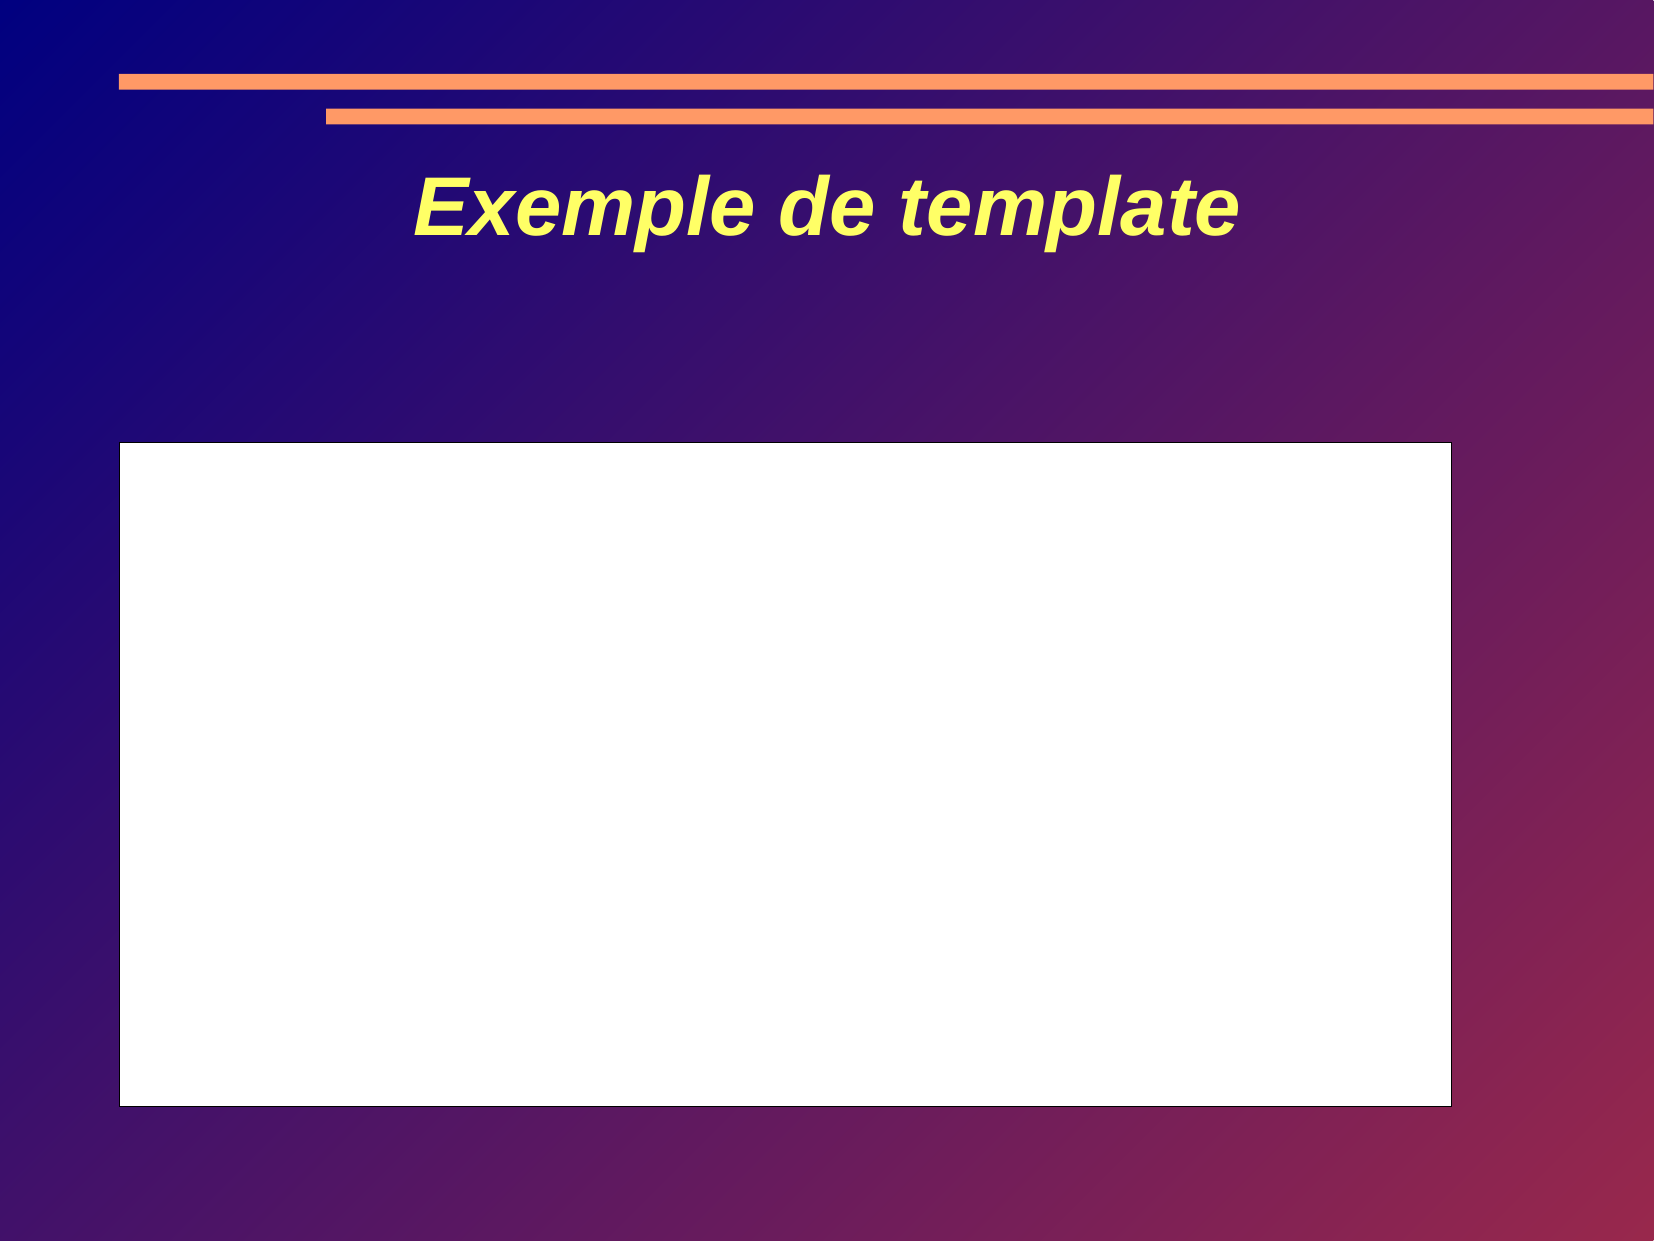

# Exemple de template
	class TSociete<T>
	{
		int	m_nbElements;
		T	m_Chef;
		...
		T get_chef()
		{
			return m_Chef;
		}
	}
	// Utilisation :
	TSociete<CEmploye> PME = new TSociete<CEmploye>;
	CEmploye patron = PME.get_chef();
	TSociete<CFourmi> fourmiliere = new TSociete<CFourmi>;
	CFourmi reine = fourmiliere.get_chef();